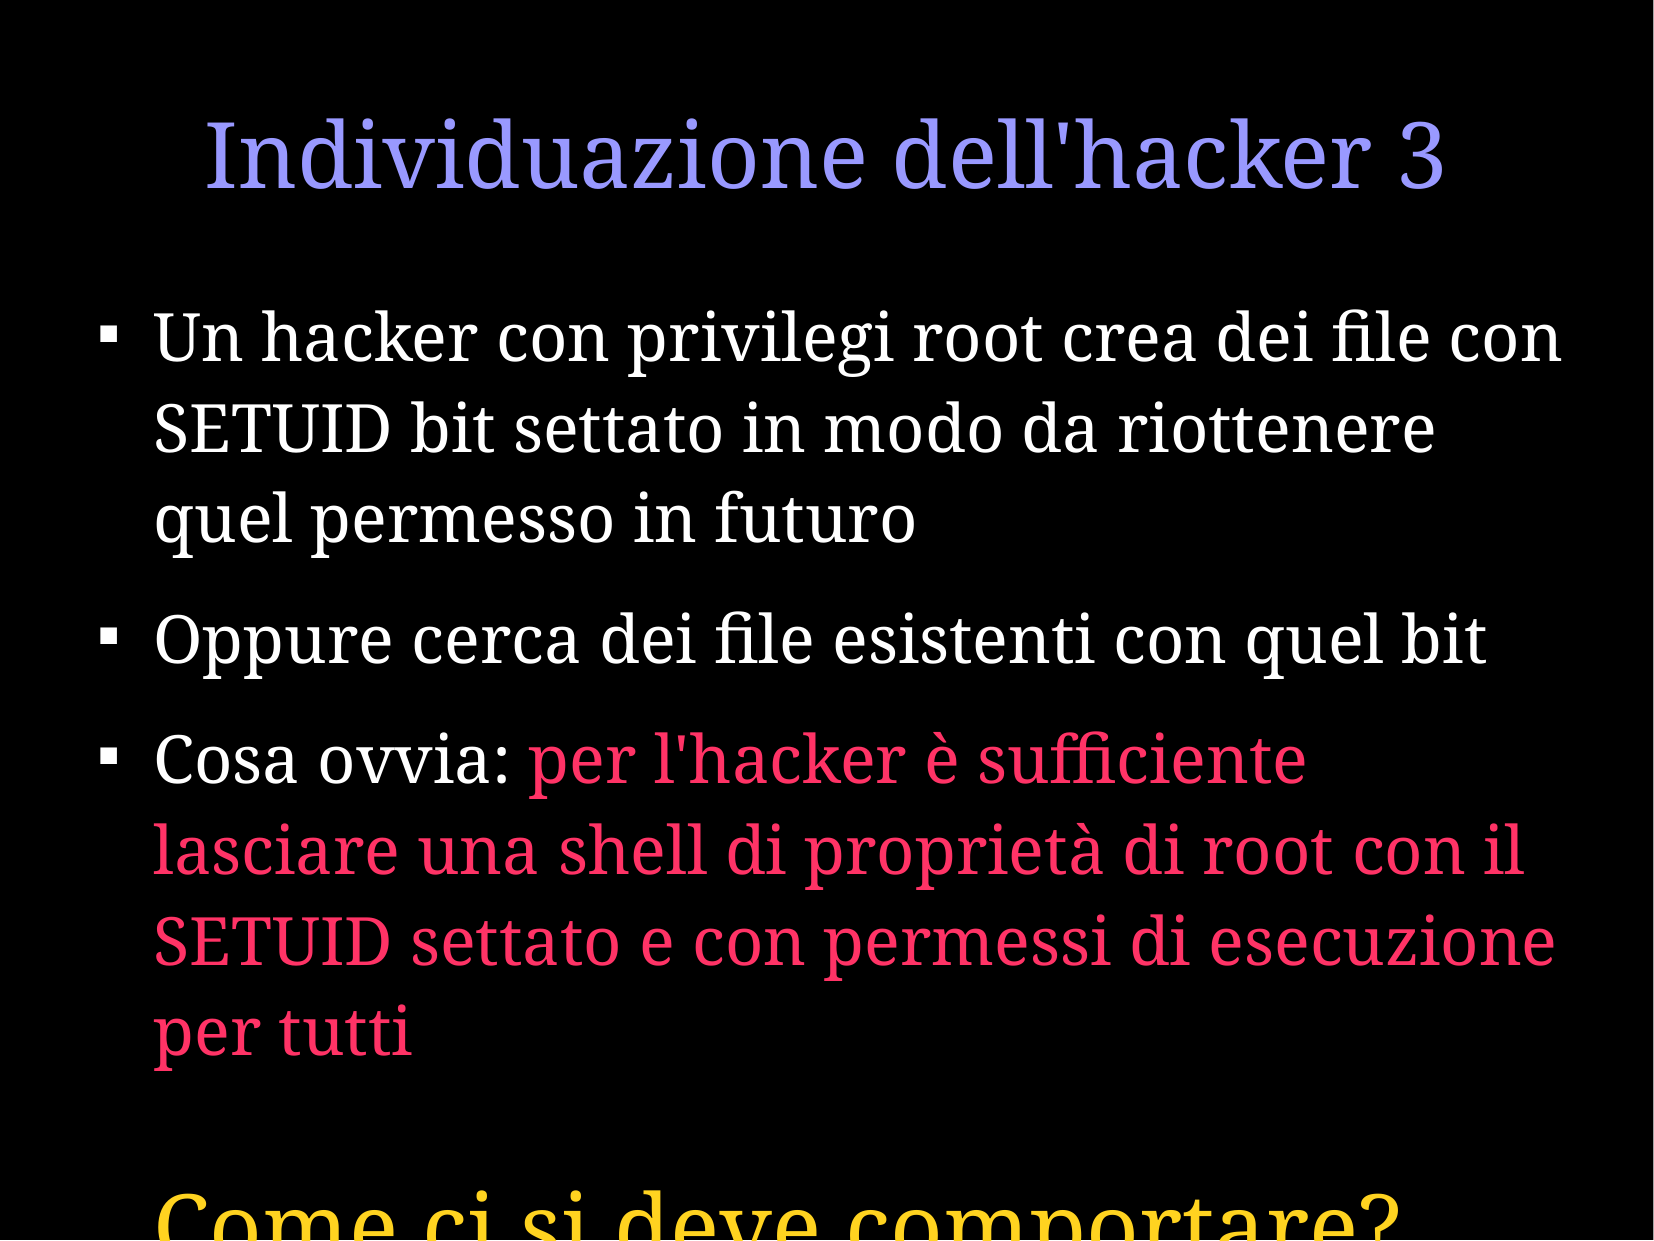

# Individuazione dell'hacker 3
Un hacker con privilegi root crea dei file con SETUID bit settato in modo da riottenere quel permesso in futuro
Oppure cerca dei file esistenti con quel bit
Cosa ovvia: per l'hacker è sufficiente lasciare una shell di proprietà di root con il SETUID settato e con permessi di esecuzione per tutti
Come ci si deve comportare?